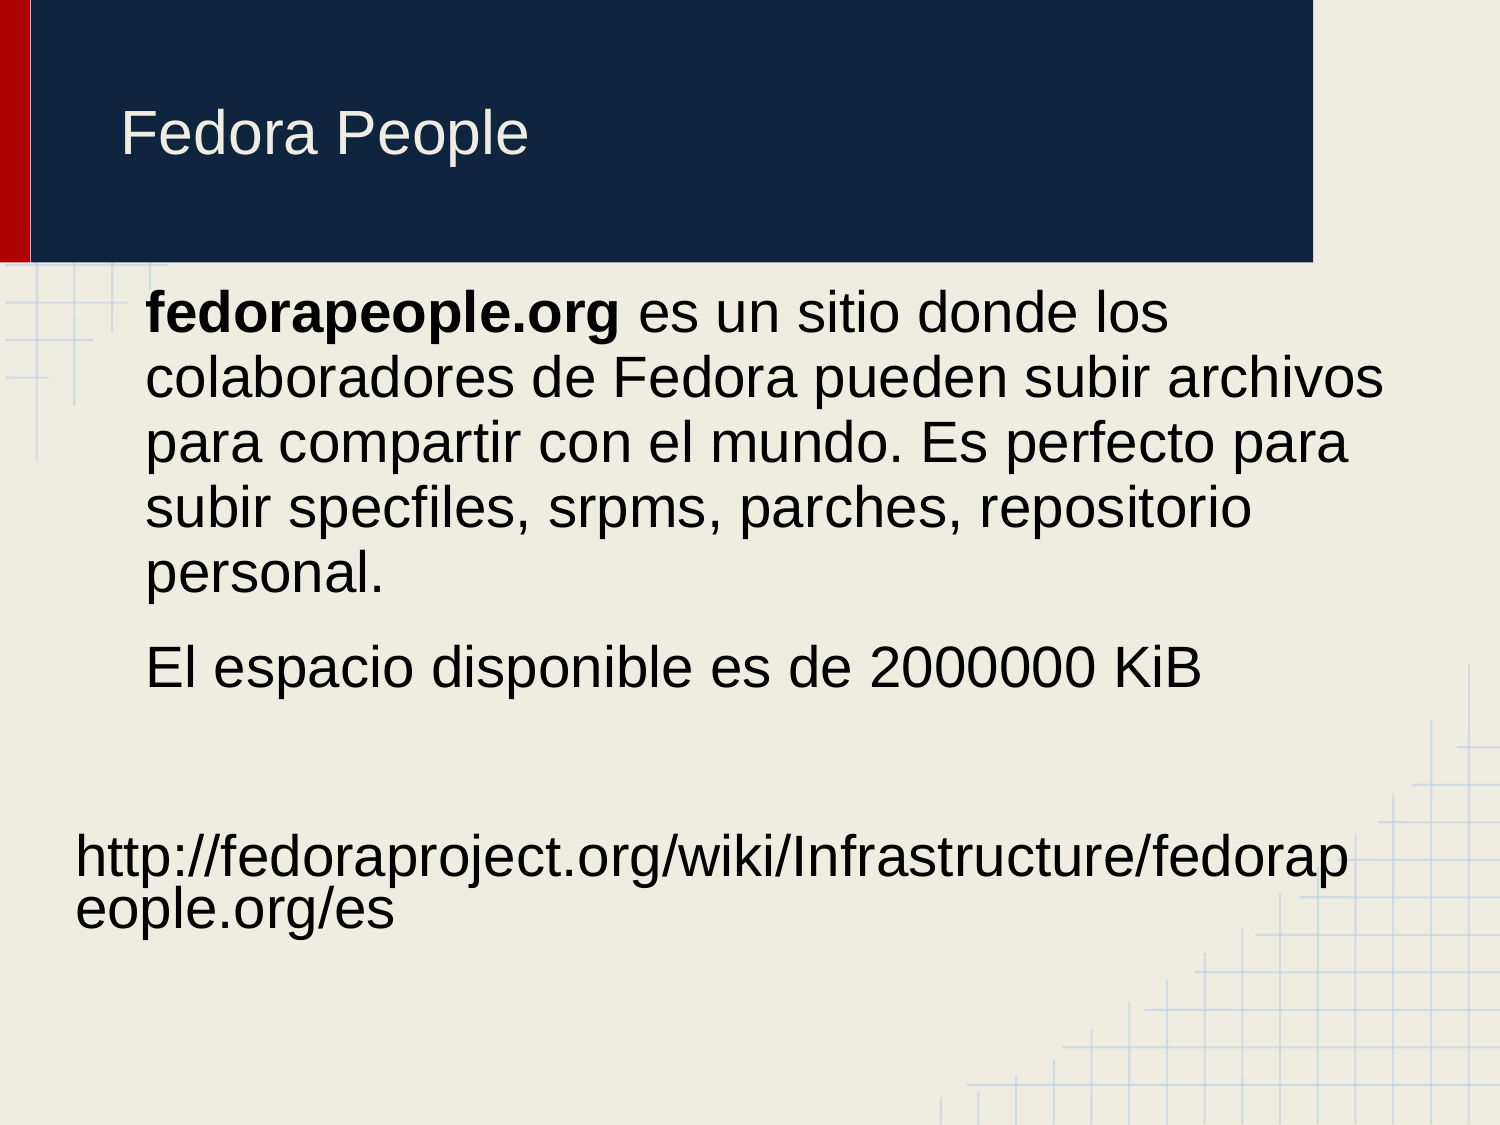

# Fedora People
fedorapeople.org es un sitio donde los colaboradores de Fedora pueden subir archivos para compartir con el mundo. Es perfecto para subir specfiles, srpms, parches, repositorio personal.
El espacio disponible es de 2000000 KiB
http://fedoraproject.org/wiki/Infrastructure/fedorapeople.org/es